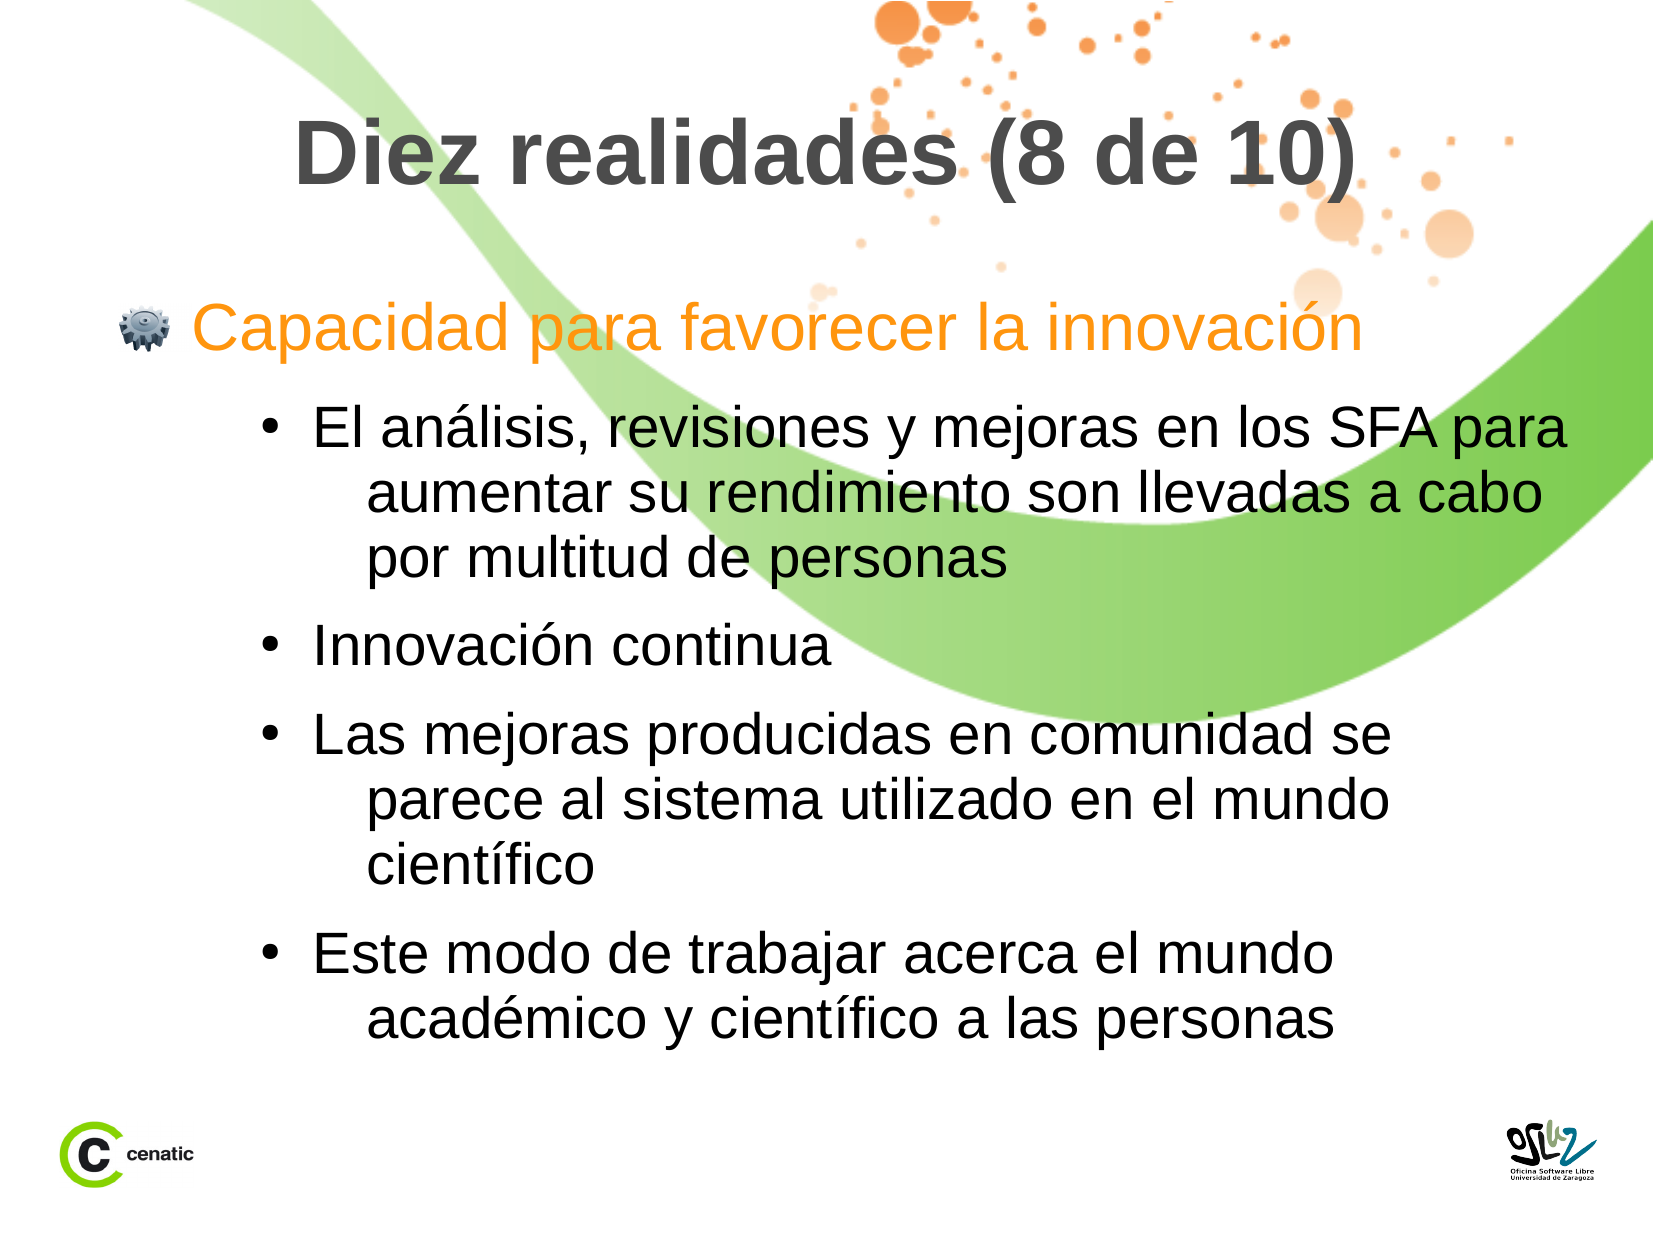

# Diez realidades (8 de 10)
Capacidad para favorecer la innovación
El análisis, revisiones y mejoras en los SFA para aumentar su rendimiento son llevadas a cabo por multitud de personas
Innovación continua
Las mejoras producidas en comunidad se parece al sistema utilizado en el mundo científico
Este modo de trabajar acerca el mundo académico y científico a las personas